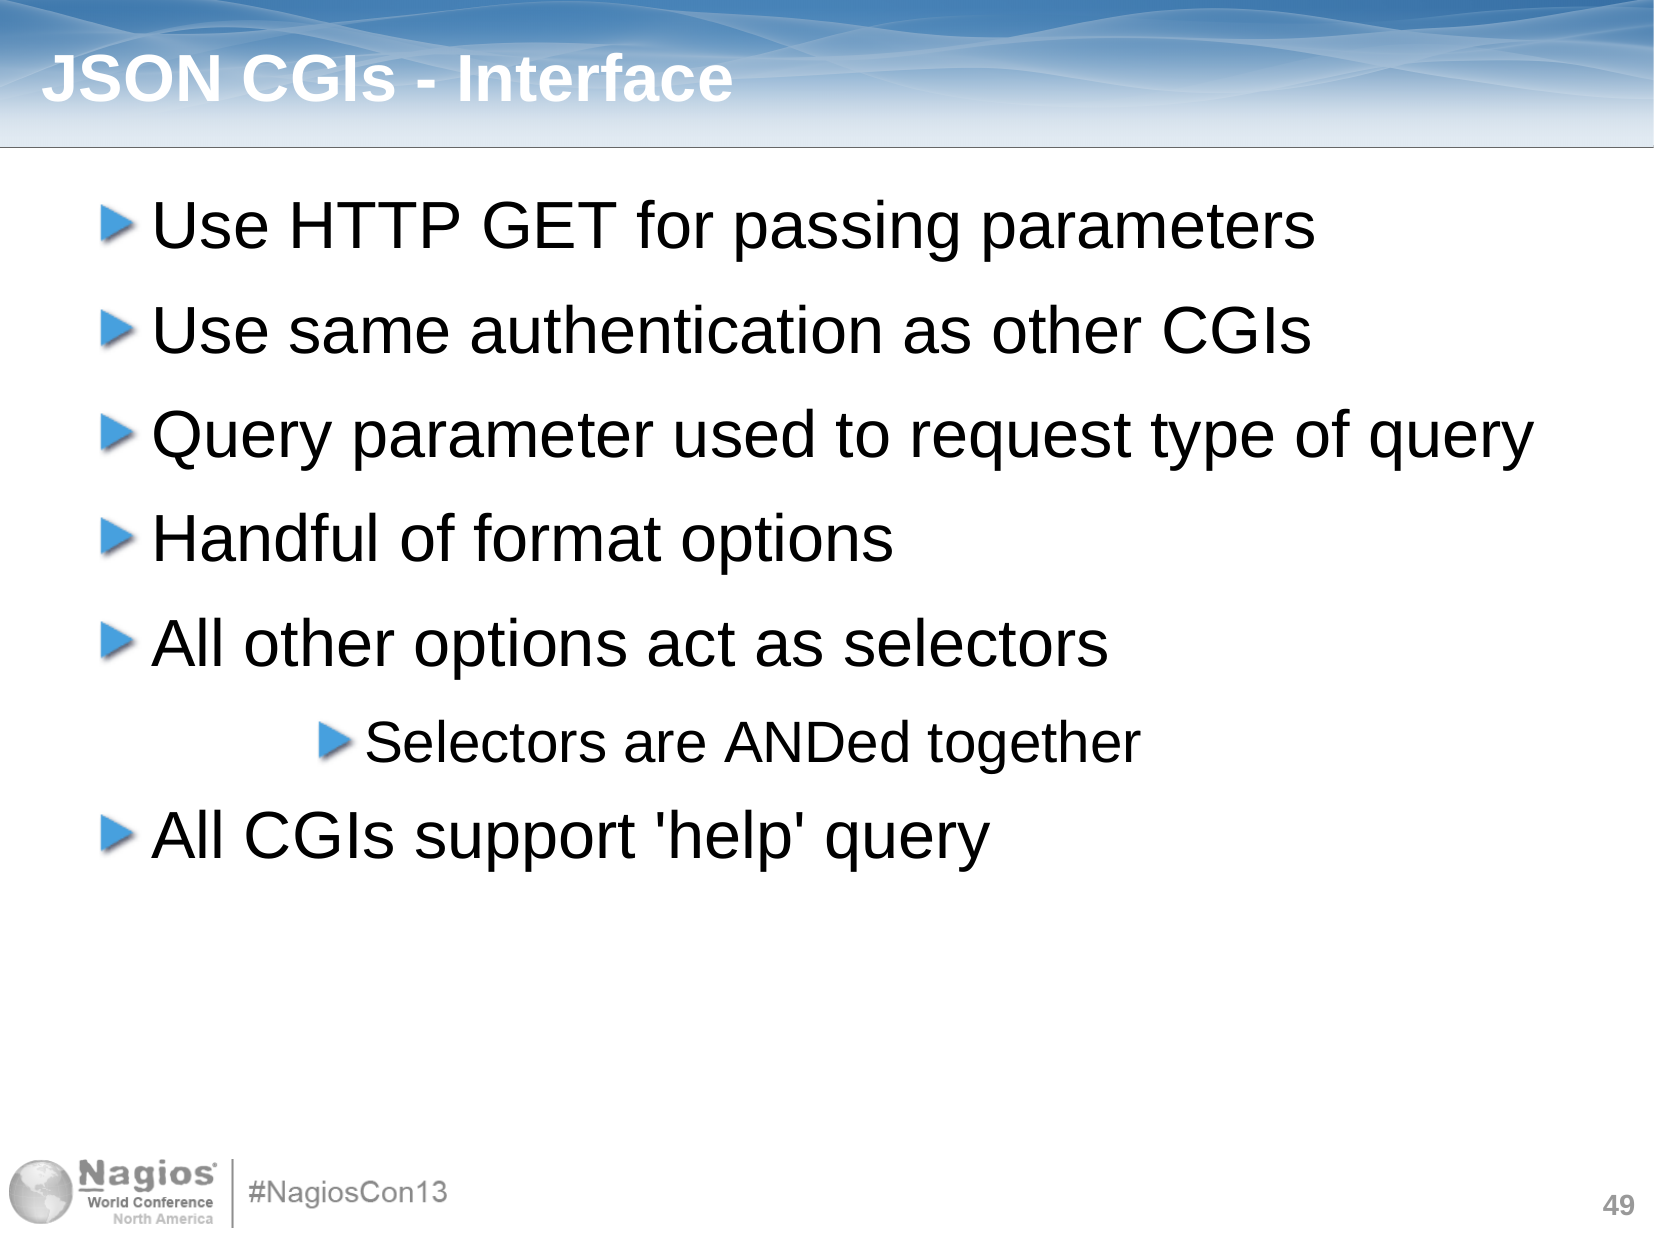

# JSON CGIs - Interface
Use HTTP GET for passing parameters
Use same authentication as other CGIs
Query parameter used to request type of query
Handful of format options
All other options act as selectors
Selectors are ANDed together
All CGIs support 'help' query
49